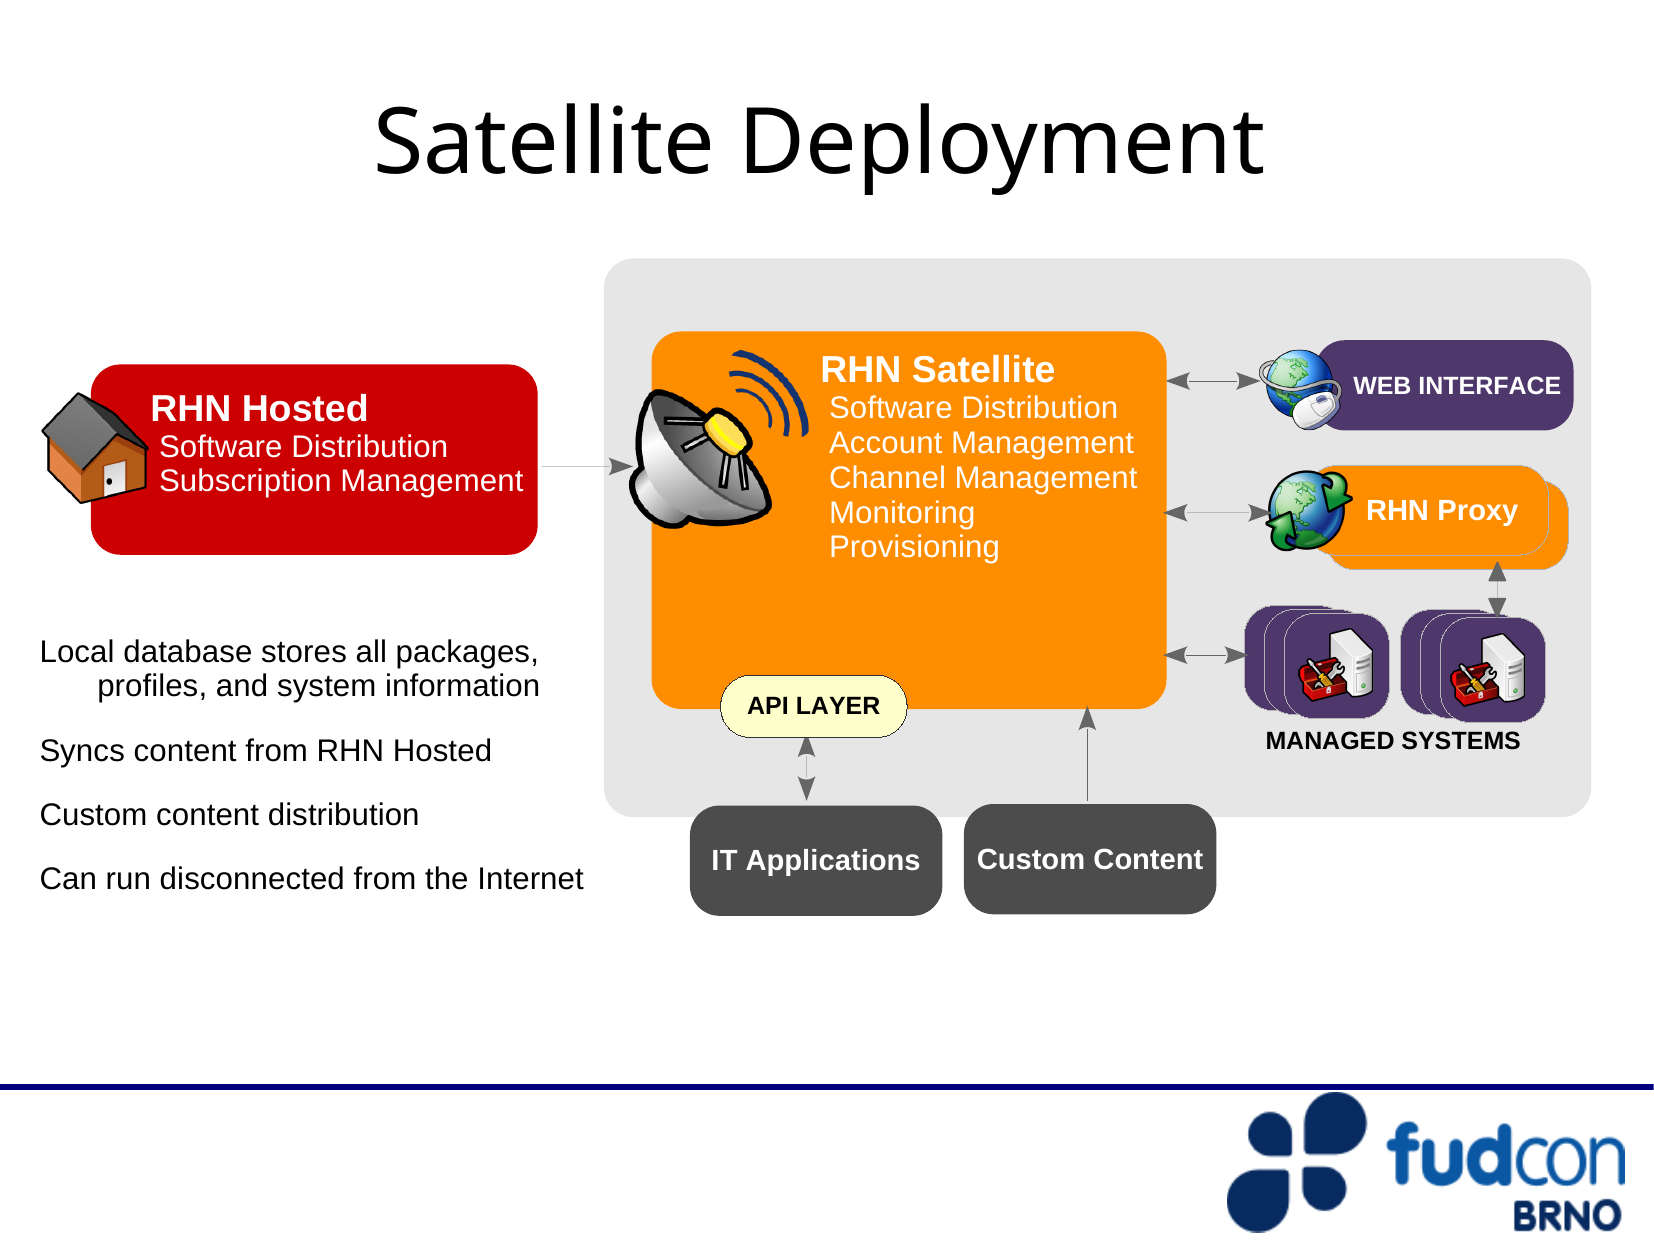

# Satellite Deployment
WEB INTERFACE
RHN Satellite
 Software Distribution
 Account Management
 Channel Management
 Monitoring
 Provisioning
RHN Hosted
 Software Distribution
 Subscription Management
RHN Proxy
 Local database stores all packages, 		profiles, and system information
 Syncs content from RHN Hosted
 Custom content distribution
 Can run disconnected from the Internet
API LAYER
MANAGED SYSTEMS
Custom Content
IT Applications